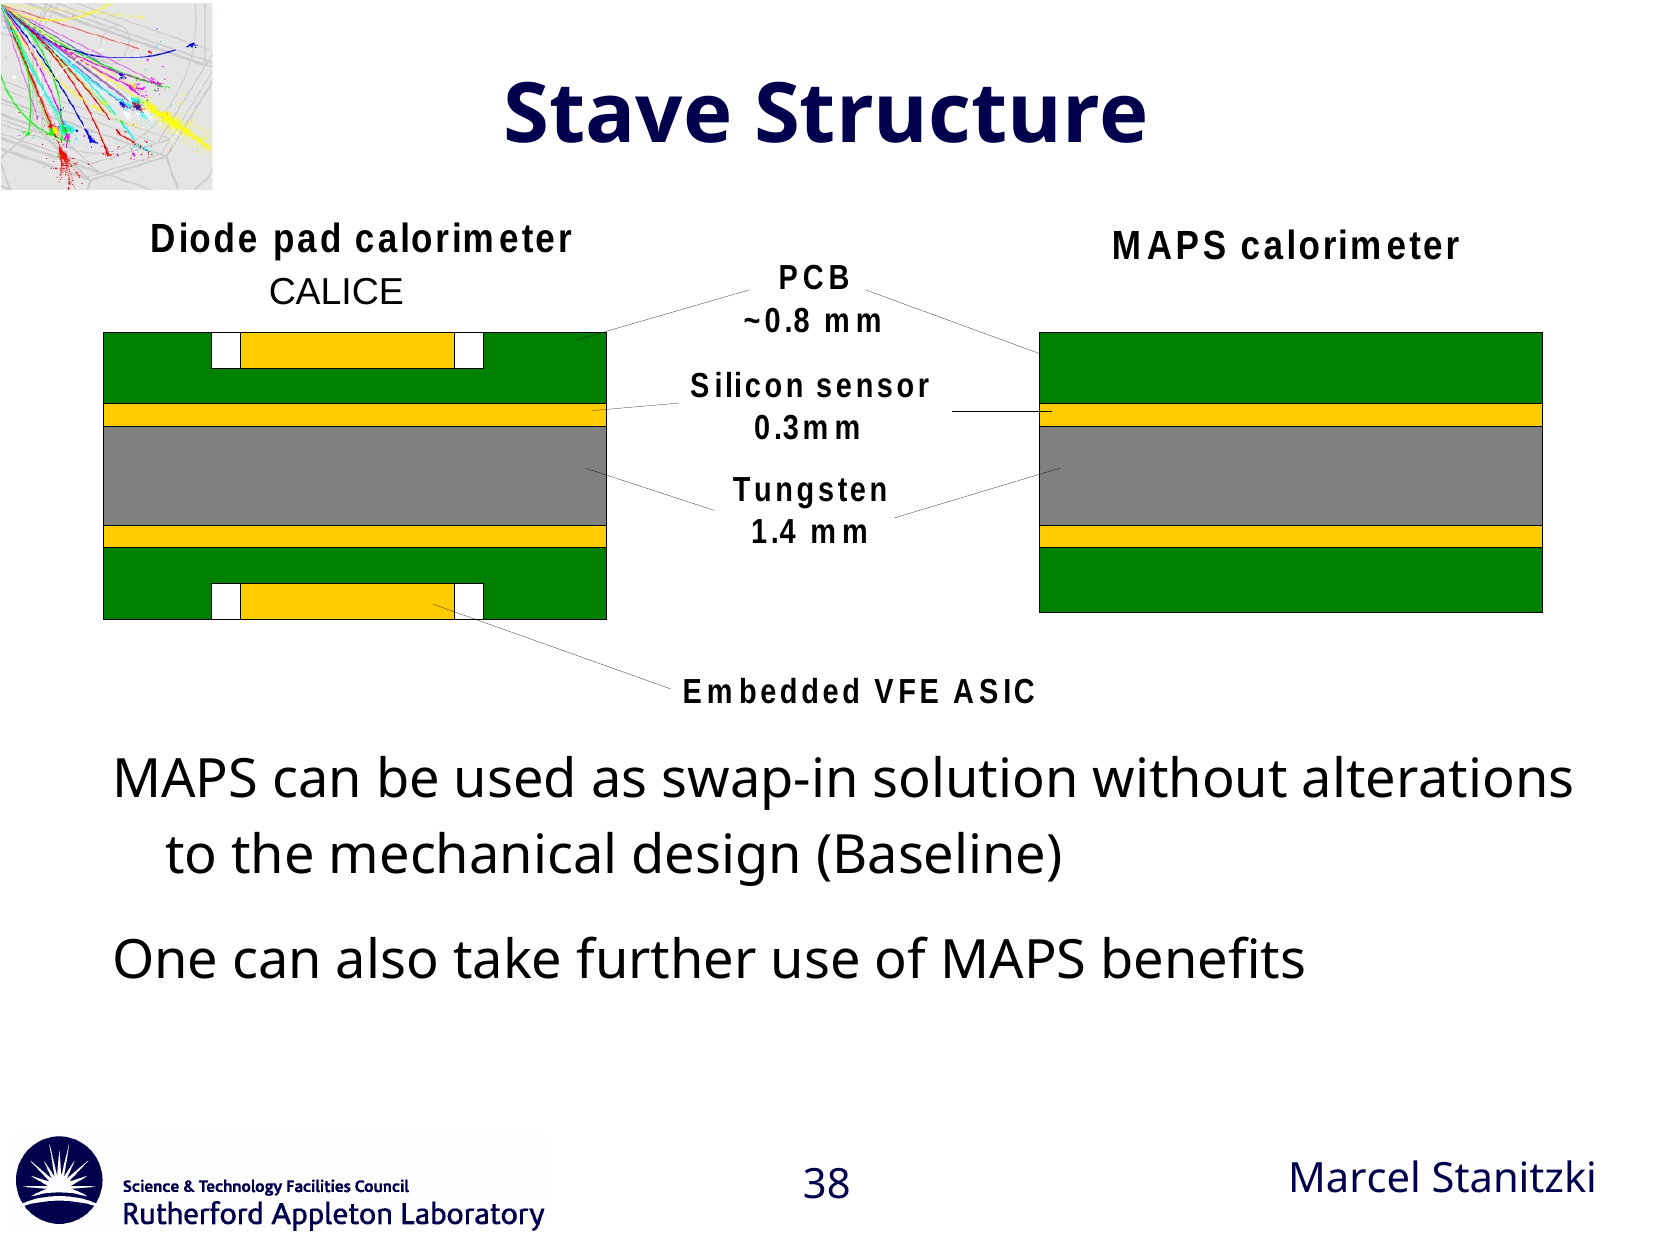

# Stave Structure
CALICE
MAPS can be used as swap-in solution without alterations to the mechanical design (Baseline)
One can also take further use of MAPS benefits